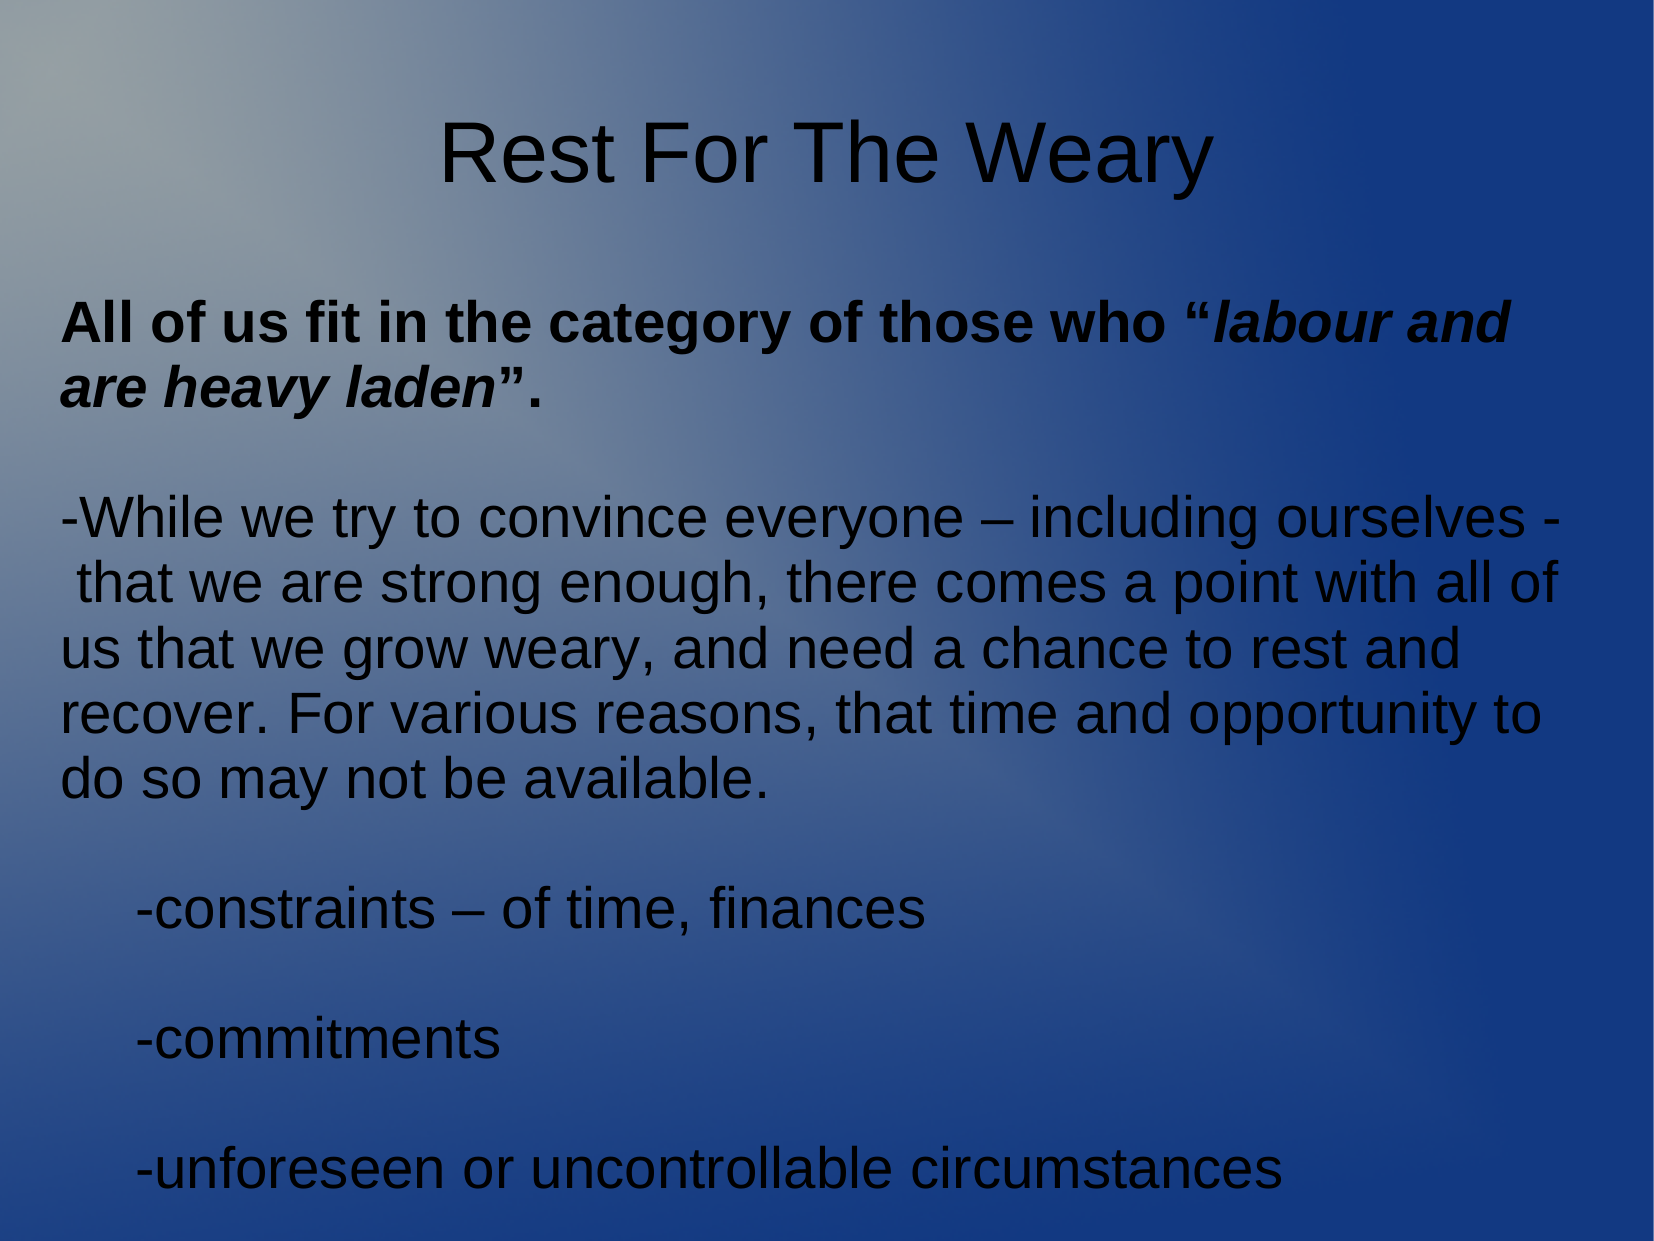

# Rest For The Weary
All of us fit in the category of those who “labour and are heavy laden”.
-While we try to convince everyone – including ourselves - that we are strong enough, there comes a point with all of us that we grow weary, and need a chance to rest and recover. For various reasons, that time and opportunity to do so may not be available.
	-constraints – of time, finances
	-commitments
	-unforeseen or uncontrollable circumstances